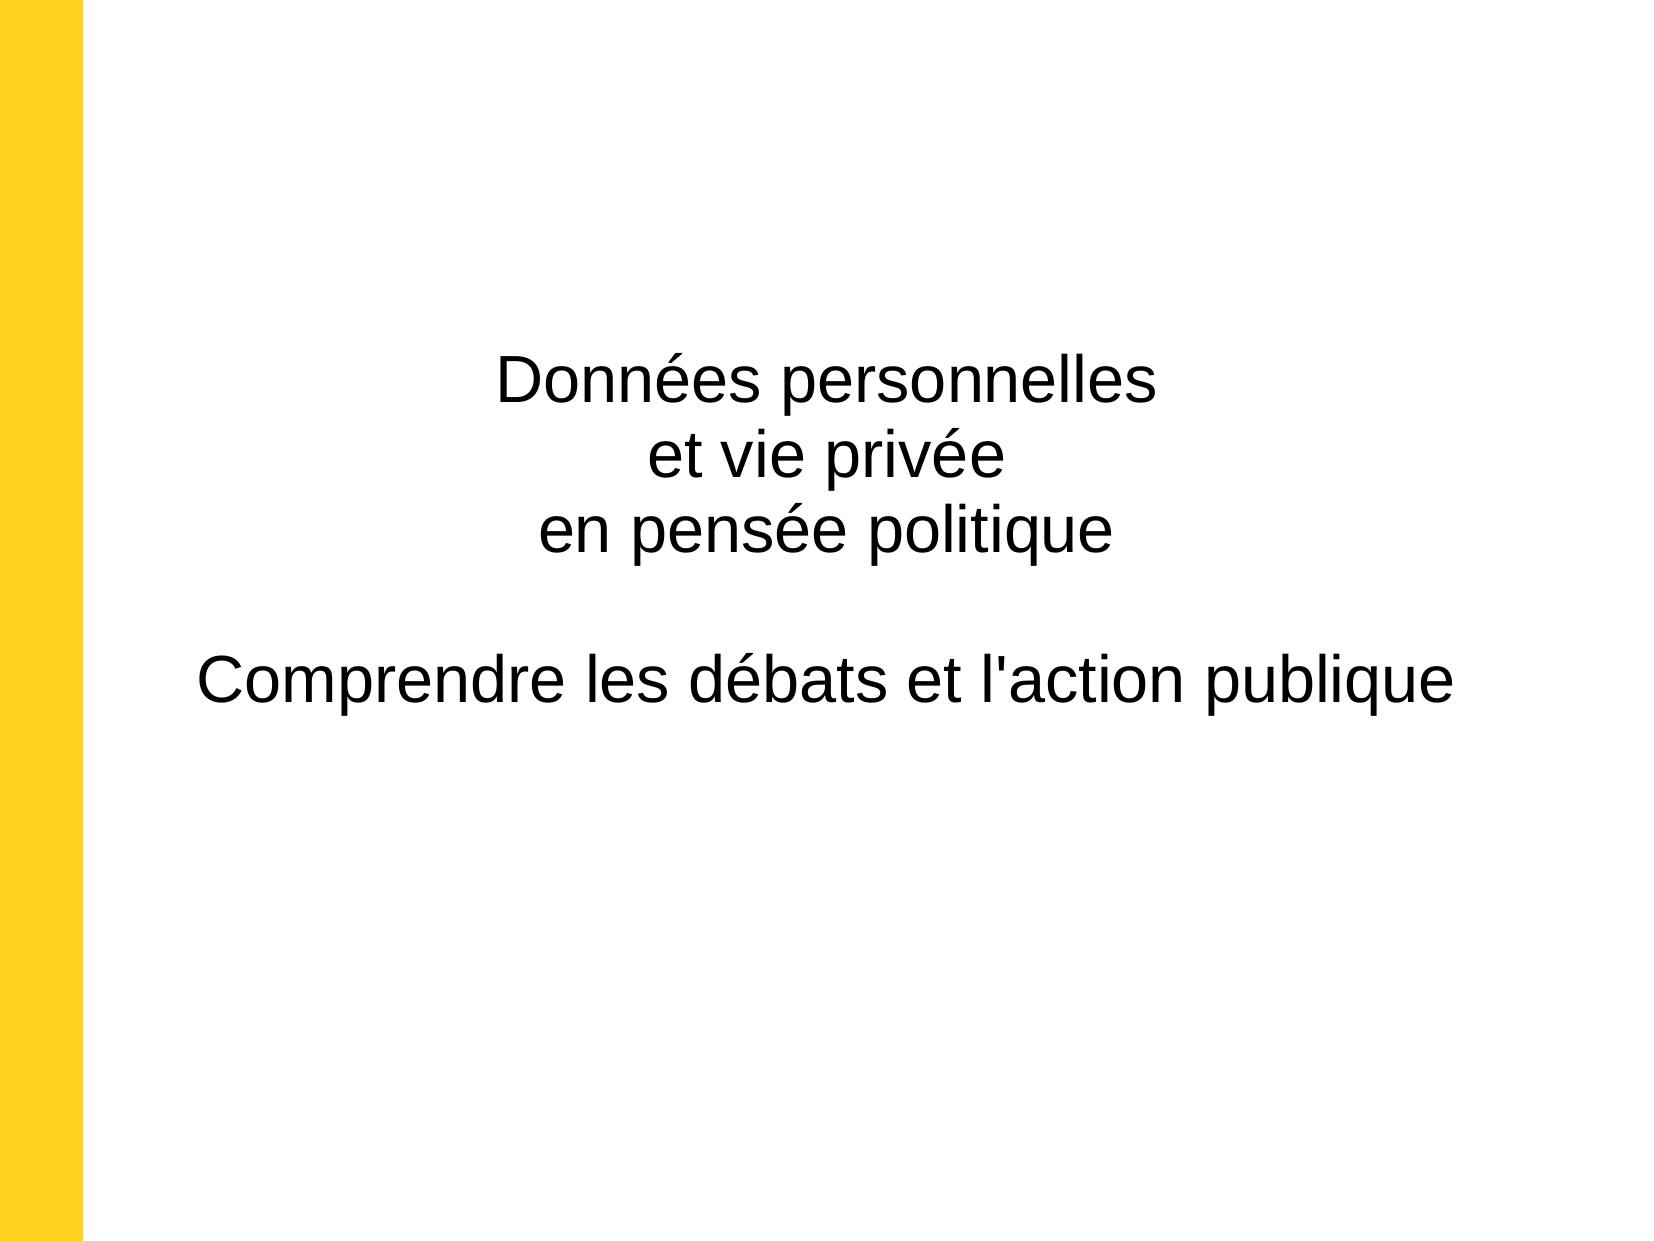

# Données personnelles et vie privée en pensée politique Comprendre les débats et l'action publique